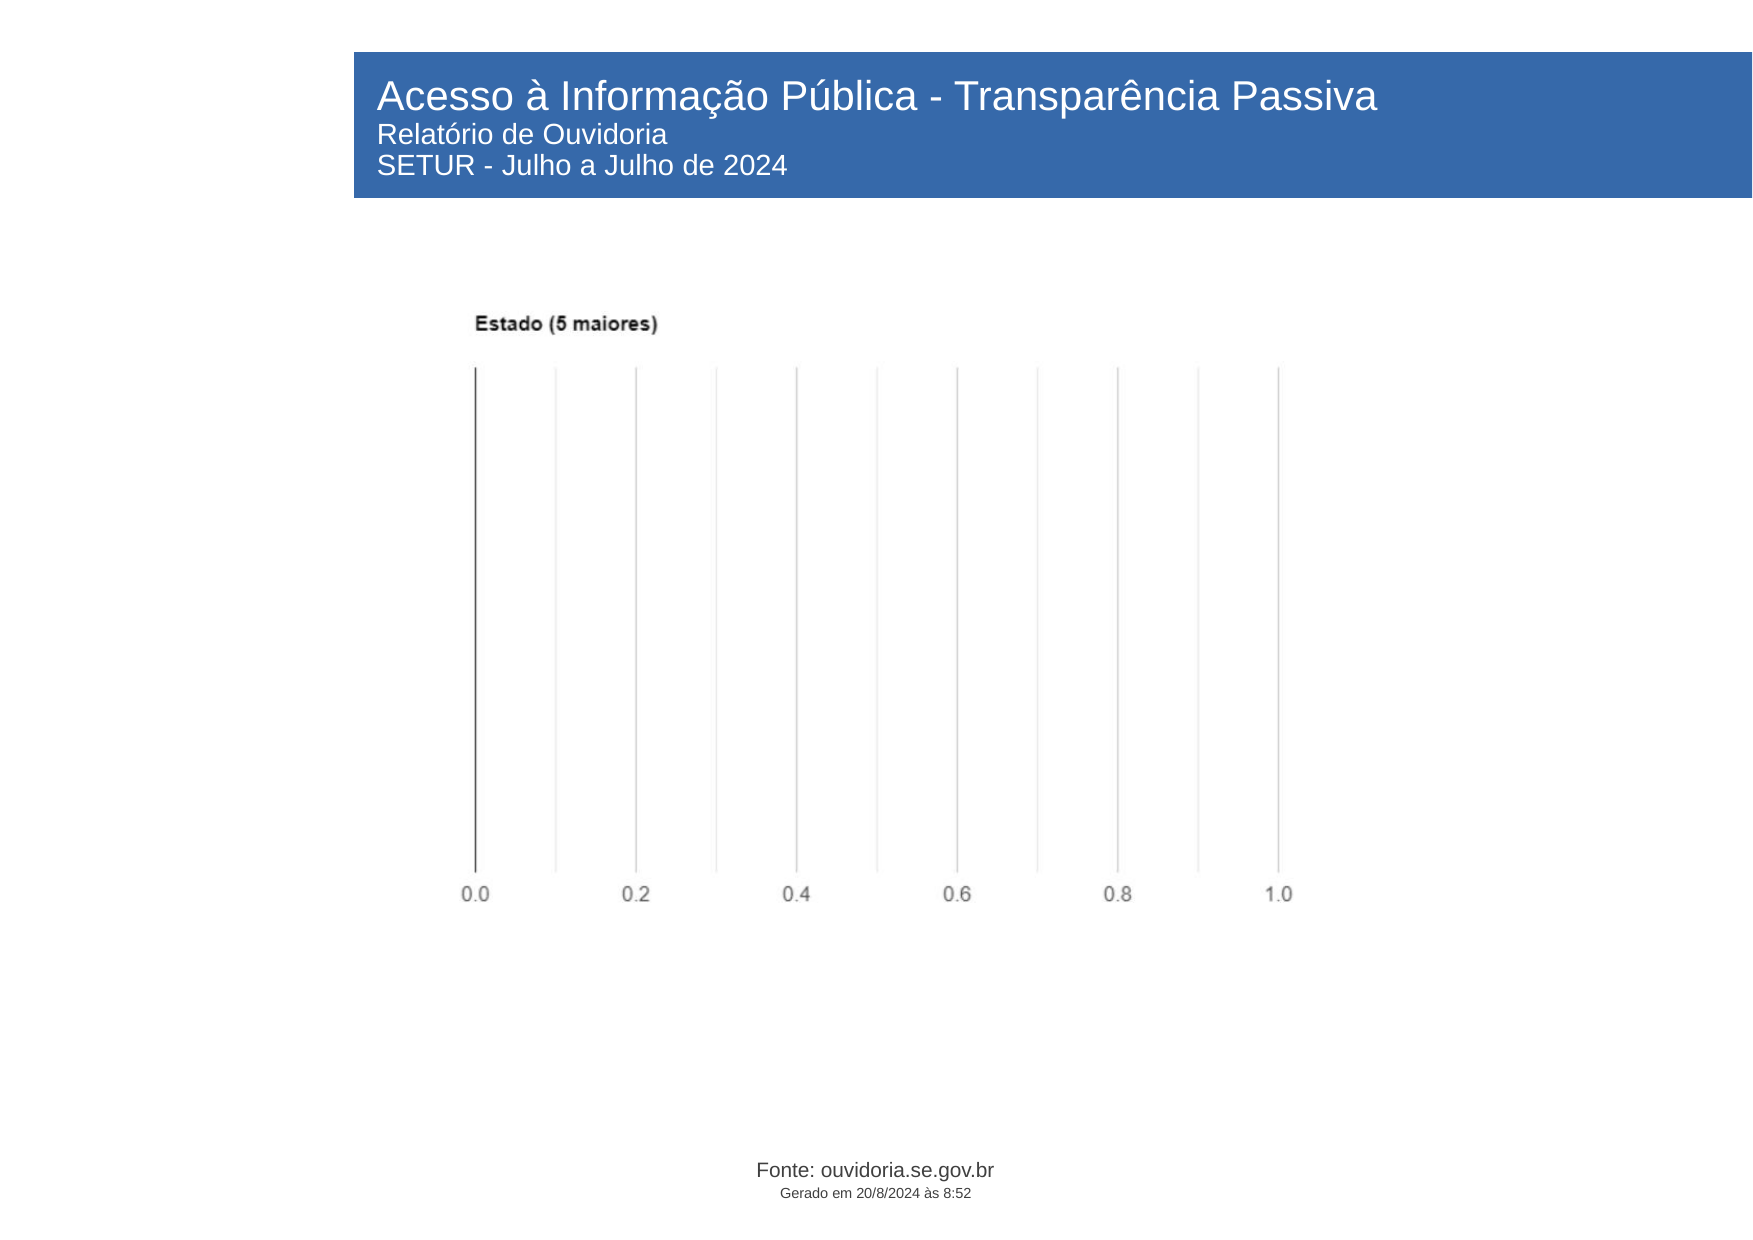

Acesso à Informação Pública - Transparência Passiva
Relatório de Ouvidoria
SETUR - Julho a Julho de 2024
Fonte: ouvidoria.se.gov.br
Gerado em 20/8/2024 às 8:52